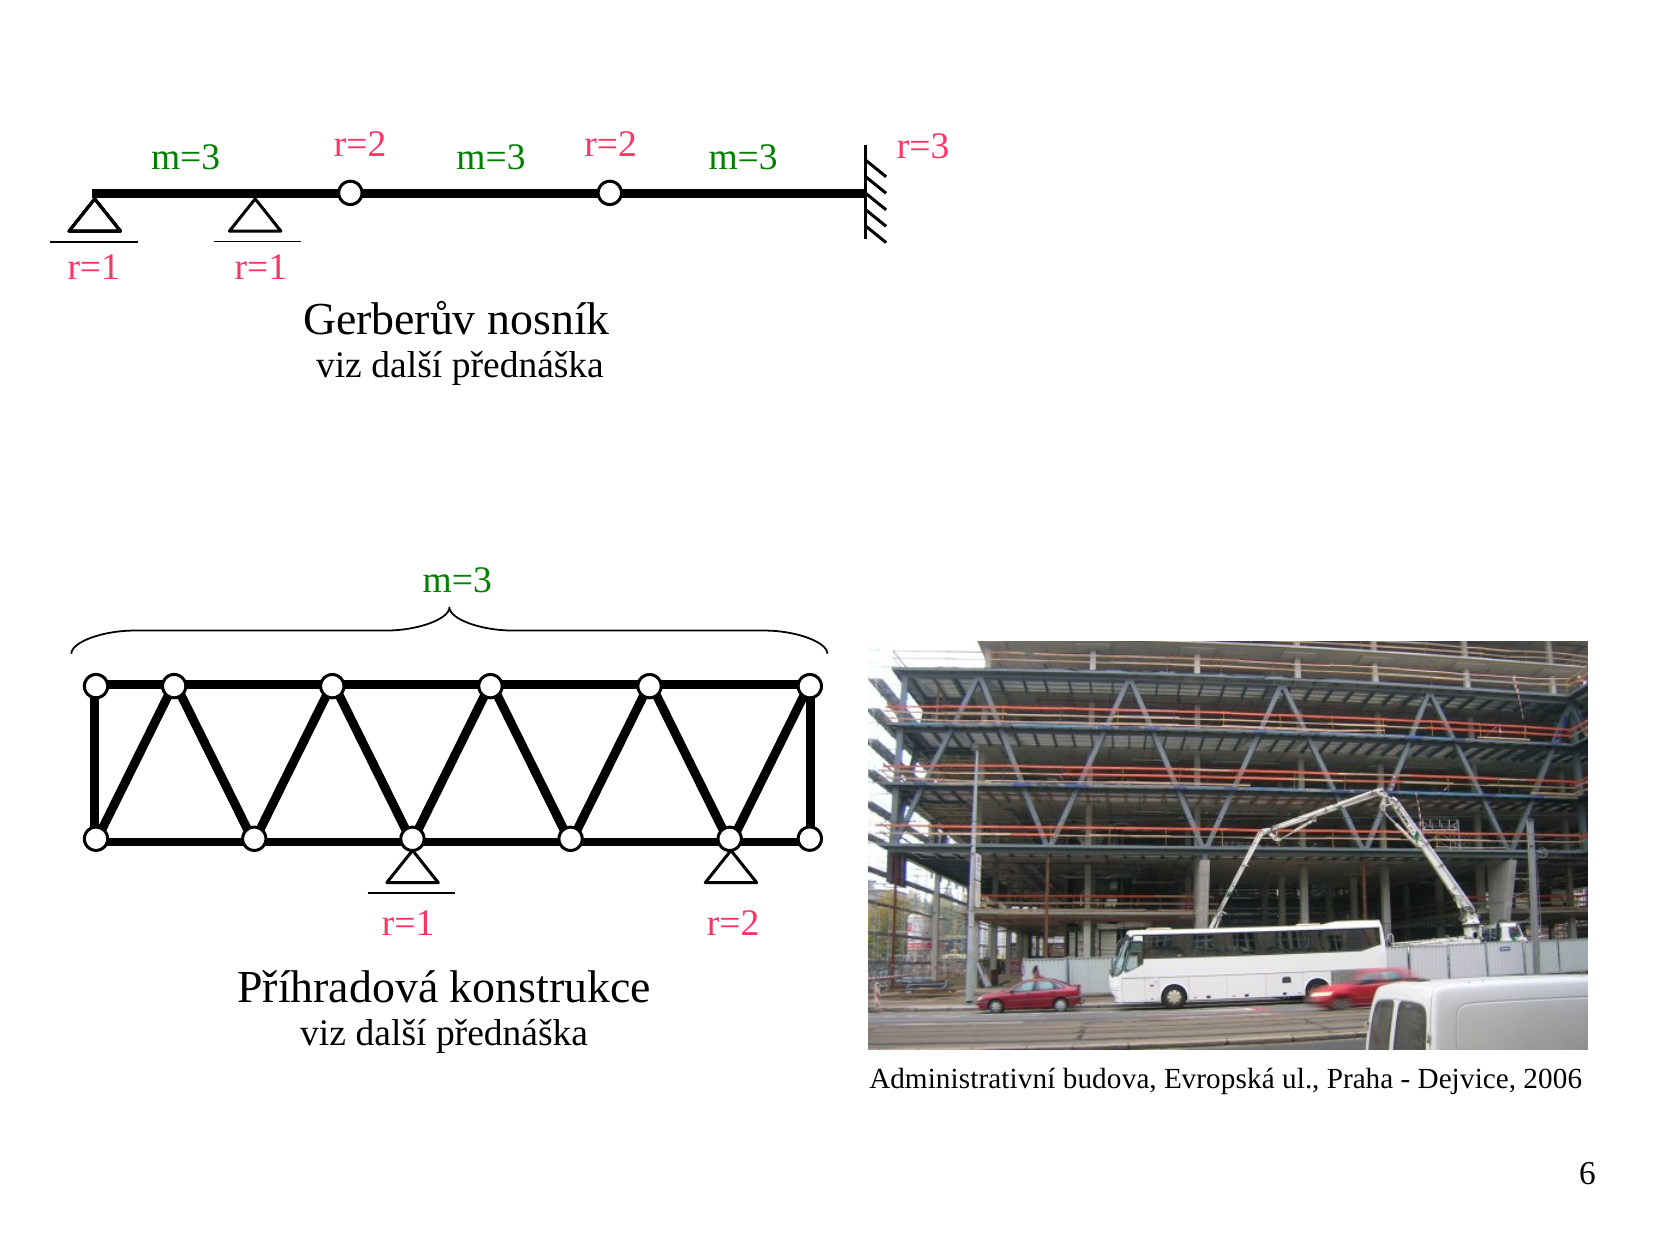

r=2
r=2
r=3
m=3
m=3
m=3
r=1
r=1
Gerberův nosník
viz další přednáška
m=3
r=1
r=2
Příhradová konstrukce
viz další přednáška
Administrativní budova, Evropská ul., Praha - Dejvice, 2006
6